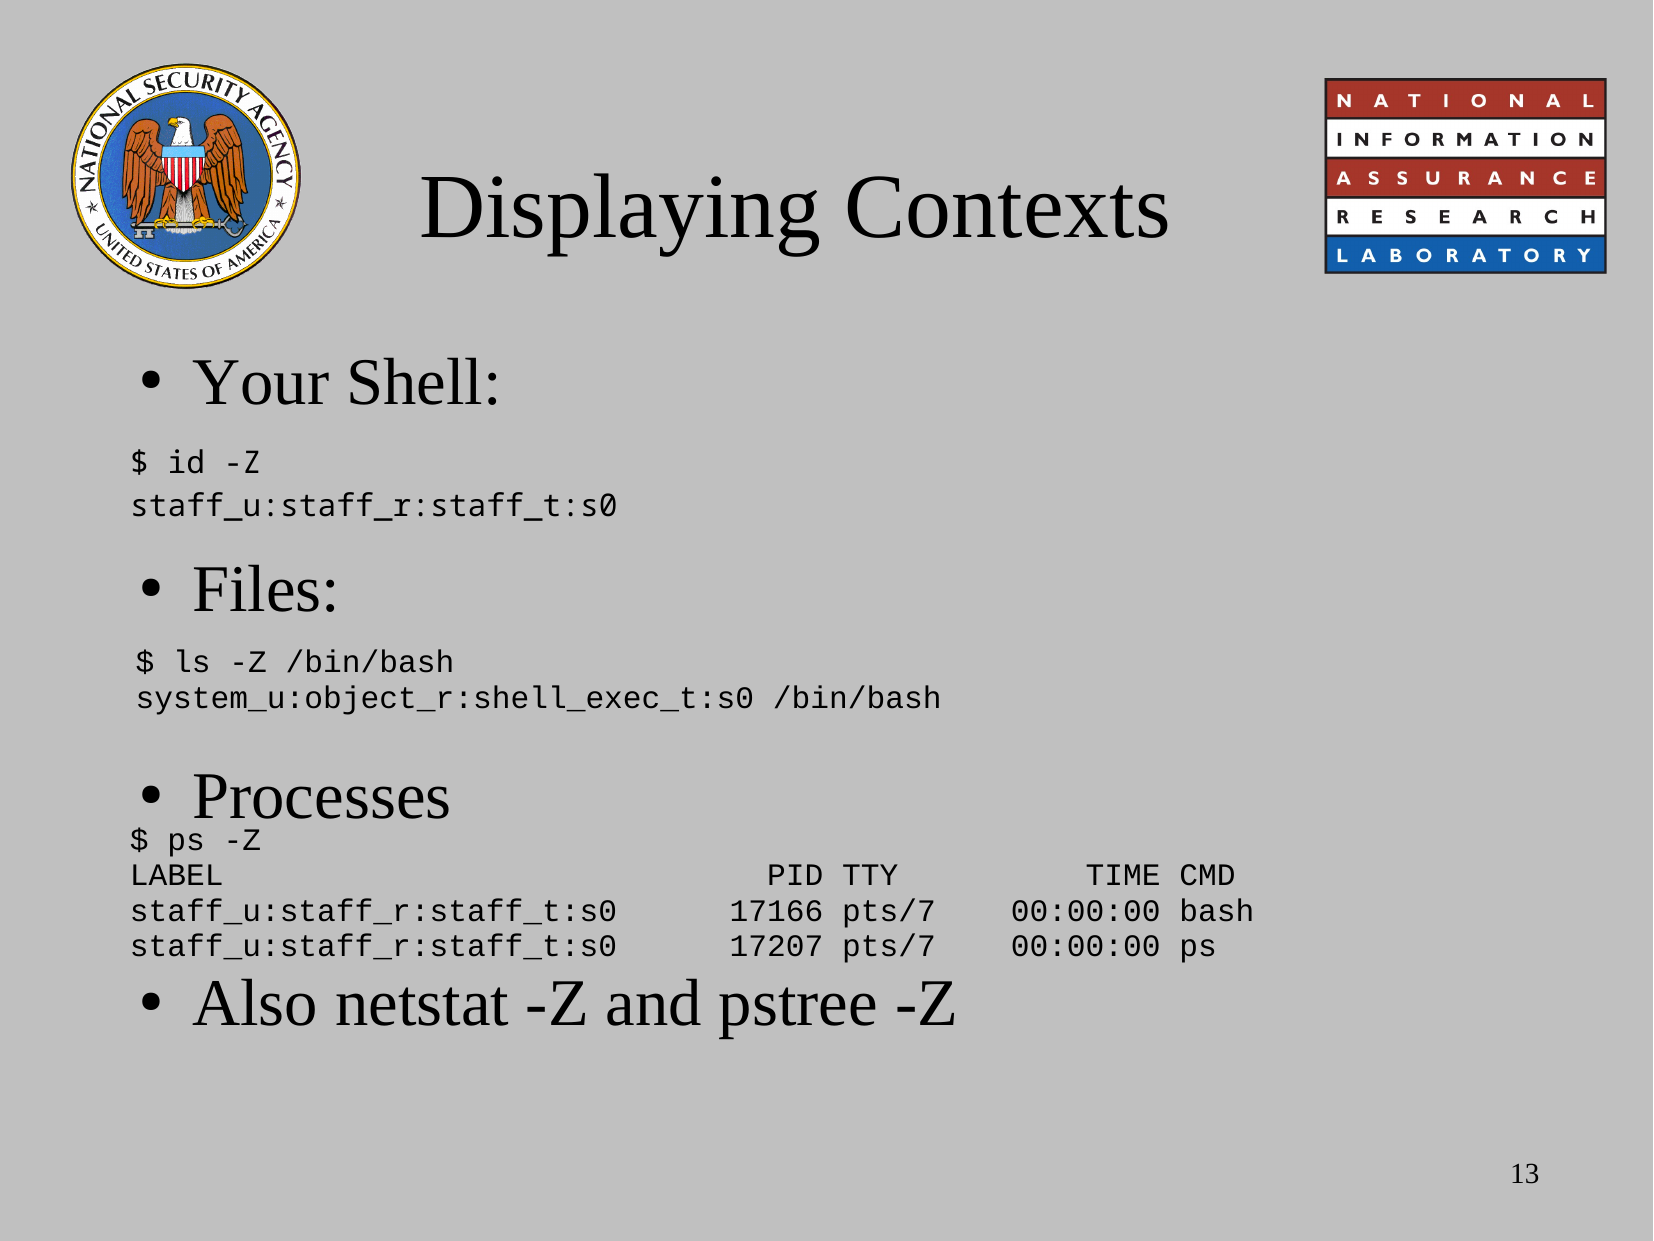

# Displaying Contexts
Your Shell:
Files:
Processes
Also netstat -Z and pstree -Z
$ id -Z
staff_u:staff_r:staff_t:s0
$ ls -Z /bin/bash
system_u:object_r:shell_exec_t:s0 /bin/bash
$ ps -Z
LABEL PID TTY TIME CMD
staff_u:staff_r:staff_t:s0 17166 pts/7 00:00:00 bash
staff_u:staff_r:staff_t:s0 17207 pts/7 00:00:00 ps